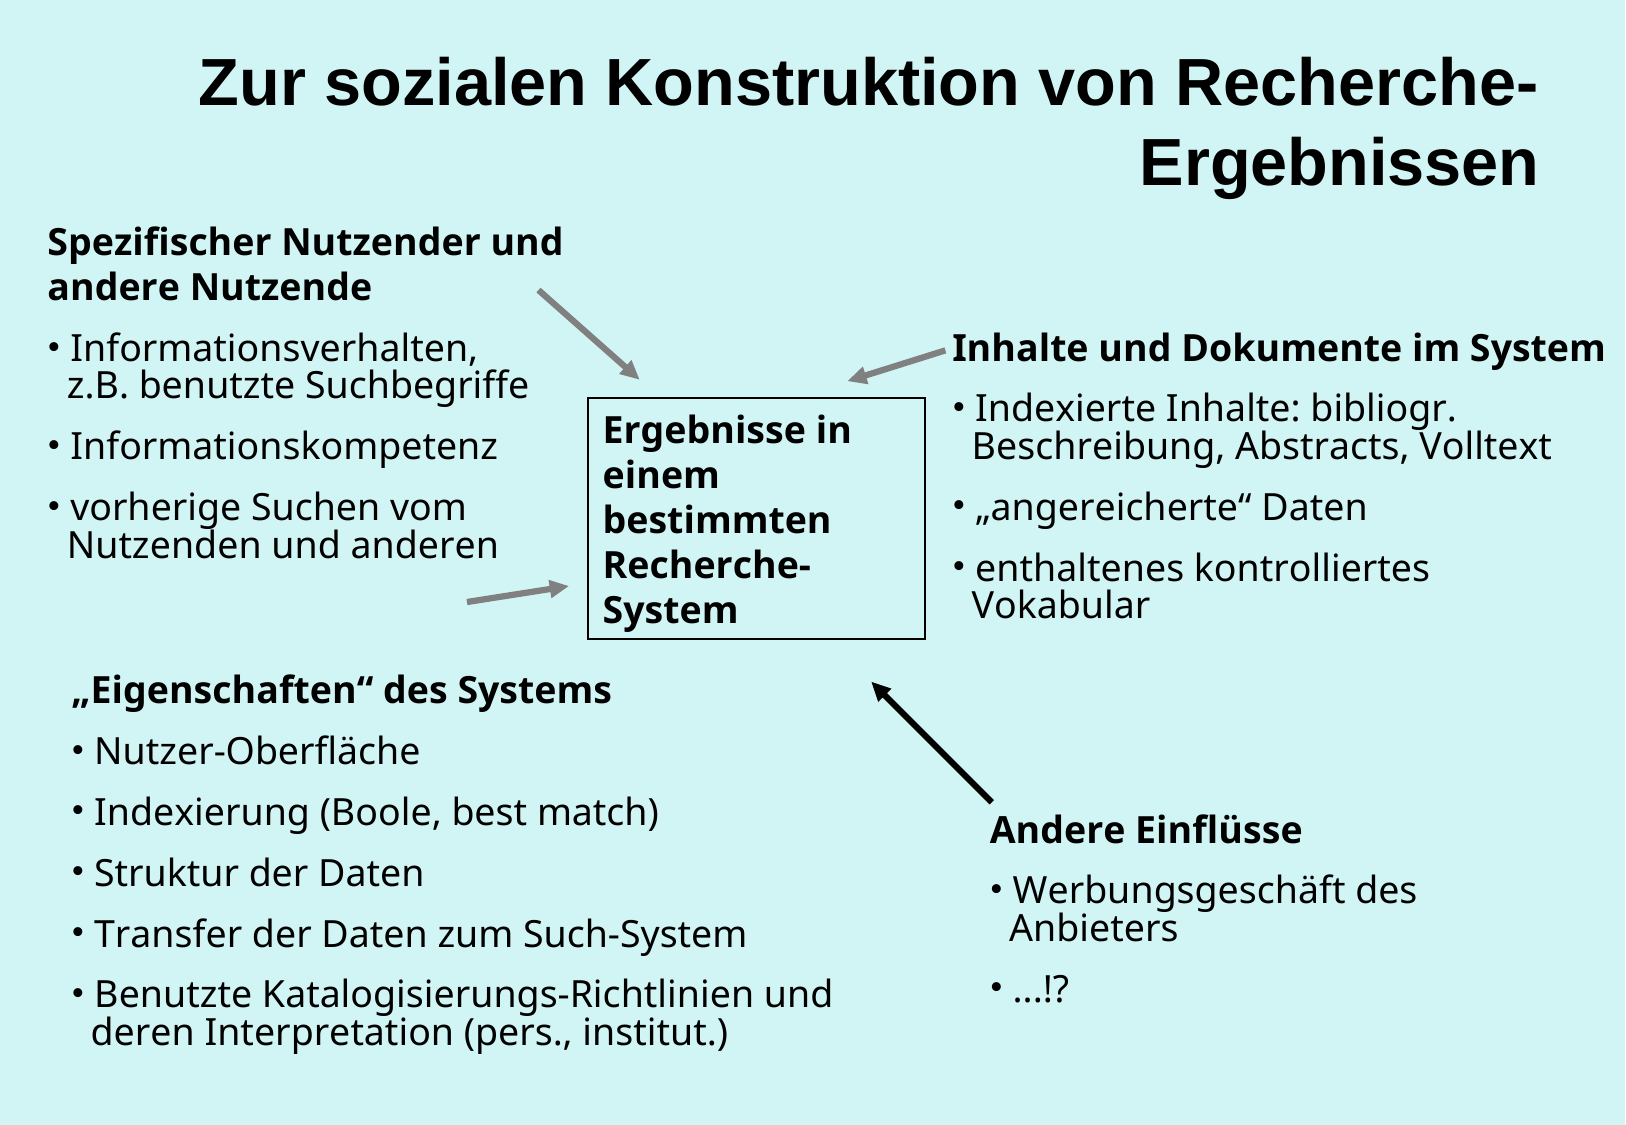

# Zur sozialen Konstruktion von Recherche-Ergebnissen
Spezifischer Nutzender und andere Nutzende
 Informationsverhalten,
 z.B. benutzte Suchbegriffe
 Informationskompetenz
 vorherige Suchen vom
 Nutzenden und anderen
Inhalte und Dokumente im System
 Indexierte Inhalte: bibliogr.
 Beschreibung, Abstracts, Volltext
 „angereicherte“ Daten
 enthaltenes kontrolliertes
 Vokabular
Ergebnisse in einem bestimmten Recherche-System
„Eigenschaften“ des Systems
 Nutzer-Oberfläche
 Indexierung (Boole, best match)
 Struktur der Daten
 Transfer der Daten zum Such-System
 Benutzte Katalogisierungs-Richtlinien und
 deren Interpretation (pers., institut.)
Andere Einflüsse
 Werbungsgeschäft des
 Anbieters
 ...!?